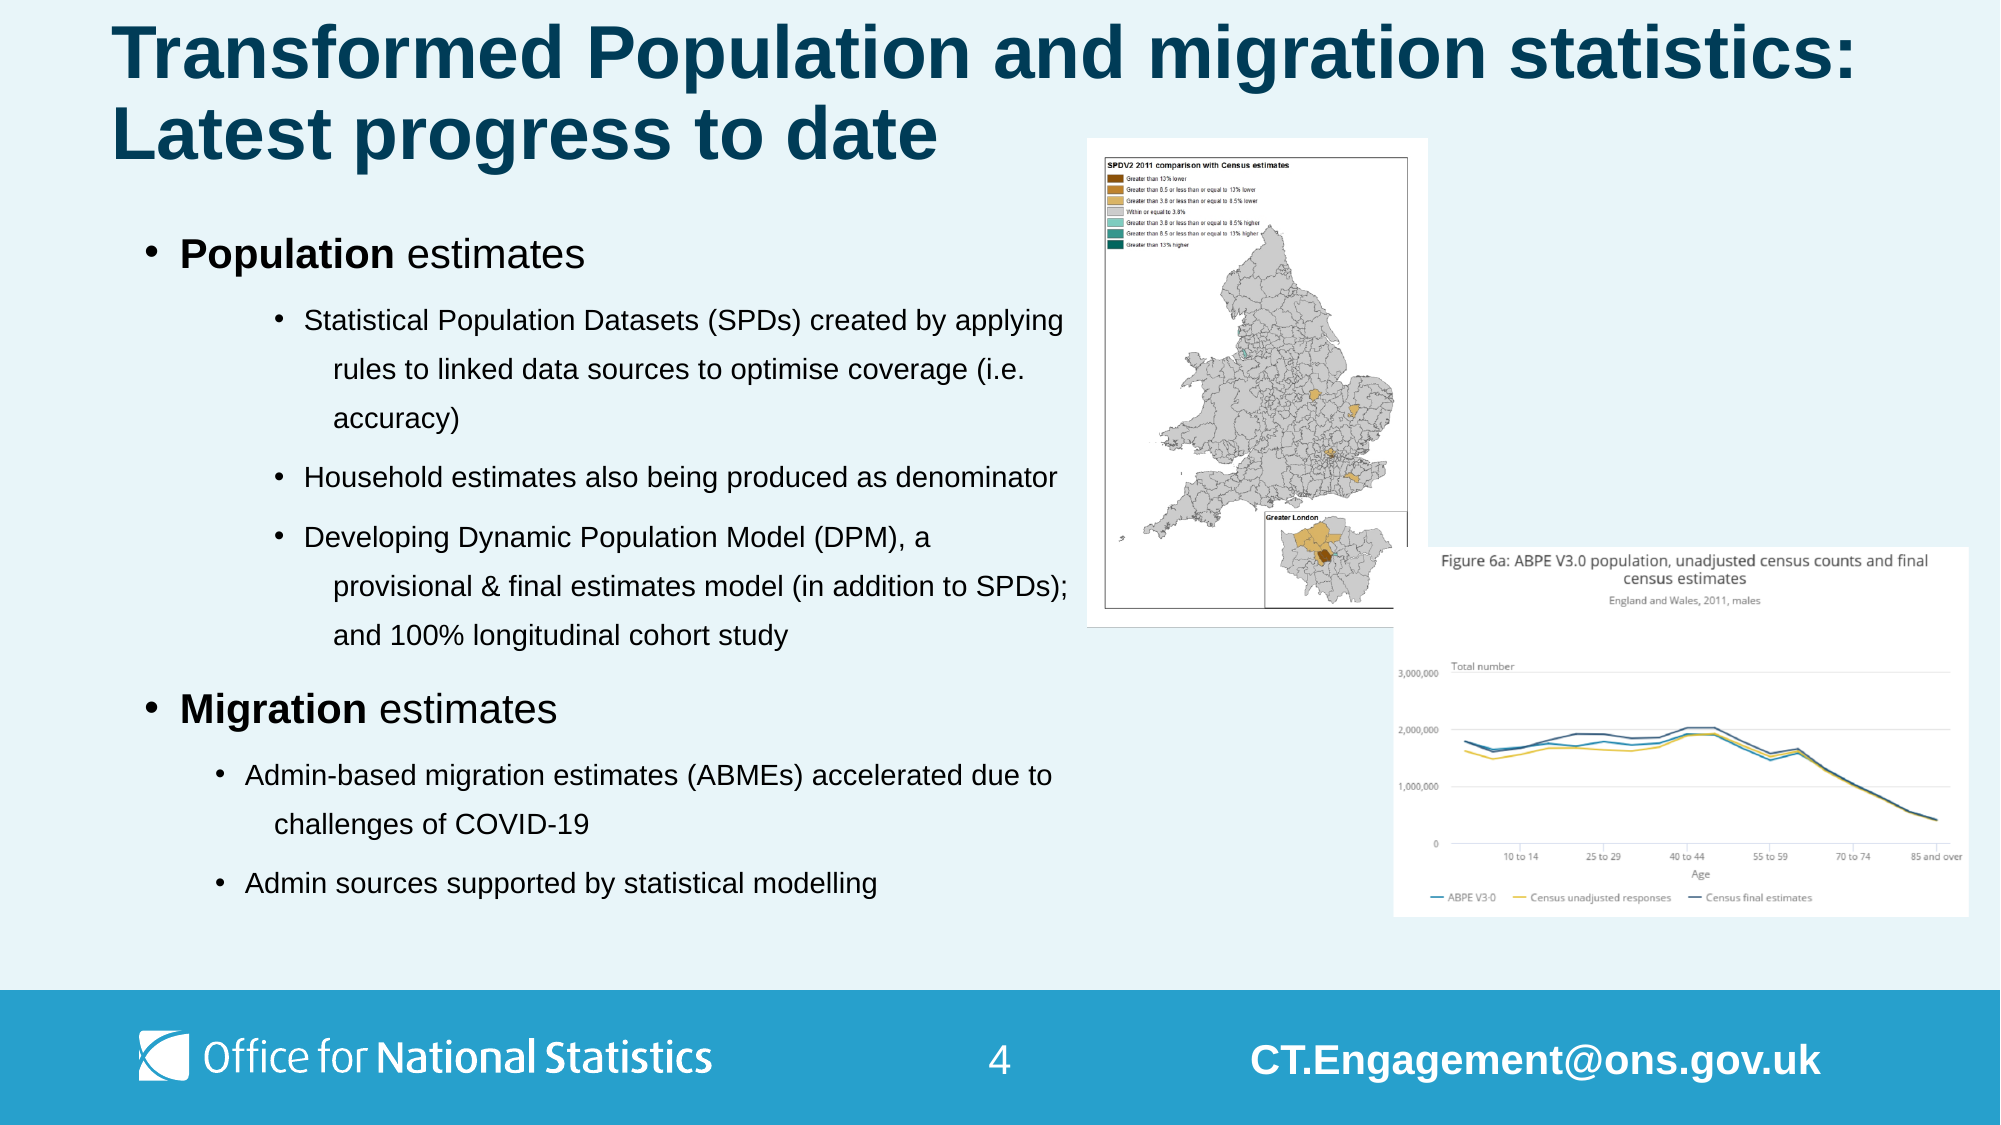

Transformed Population and migration statistics: Latest progress to date
# Population estimates
Statistical Population Datasets (SPDs) created by applying rules to linked data sources to optimise coverage (i.e. accuracy)
Household estimates also being produced as denominator
Developing Dynamic Population Model (DPM), a provisional & final estimates model (in addition to SPDs); and 100% longitudinal cohort study
Migration estimates
Admin-based migration estimates (ABMEs) accelerated due to challenges of COVID-19
Admin sources supported by statistical modelling
CT.Engagement@ons.gov.uk